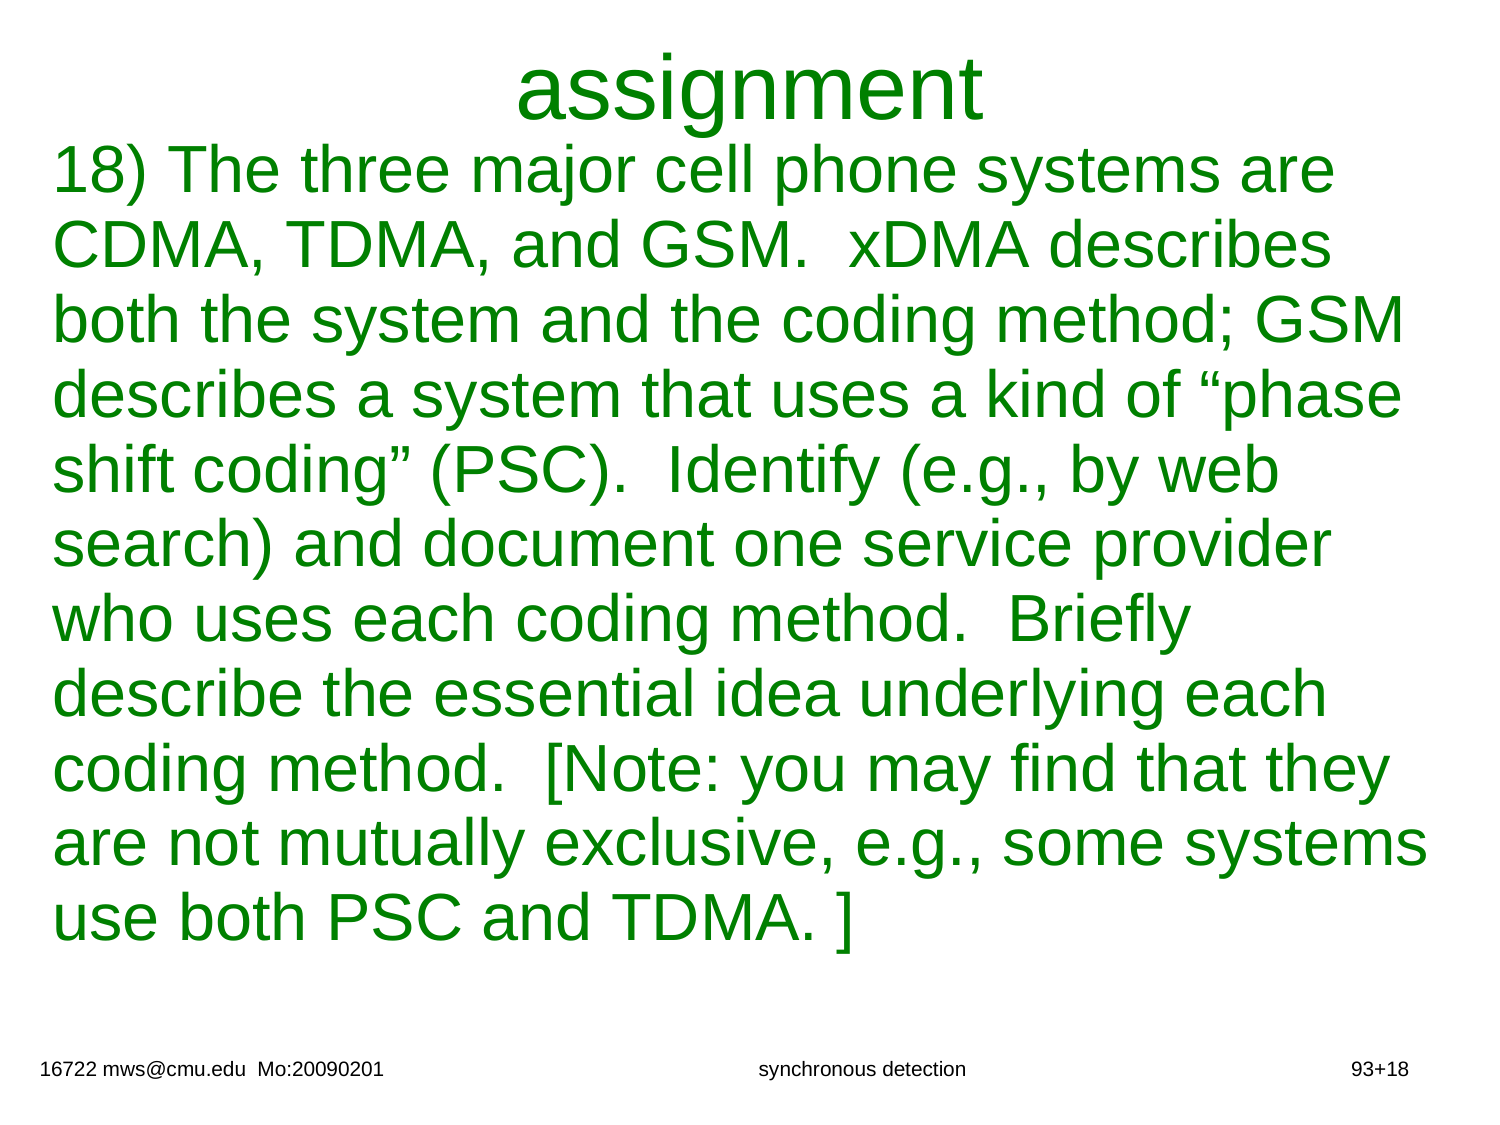

# assignment
18) The three major cell phone systems are CDMA, TDMA, and GSM. xDMA describes both the system and the coding method; GSM describes a system that uses a kind of “phase shift coding” (PSC). Identify (e.g., by web search) and document one service provider who uses each coding method. Briefly describe the essential idea underlying each coding method. [Note: you may find that they are not mutually exclusive, e.g., some systems use both PSC and TDMA. ]
16722 mws@cmu.edu Mo:20090201
synchronous detection
18